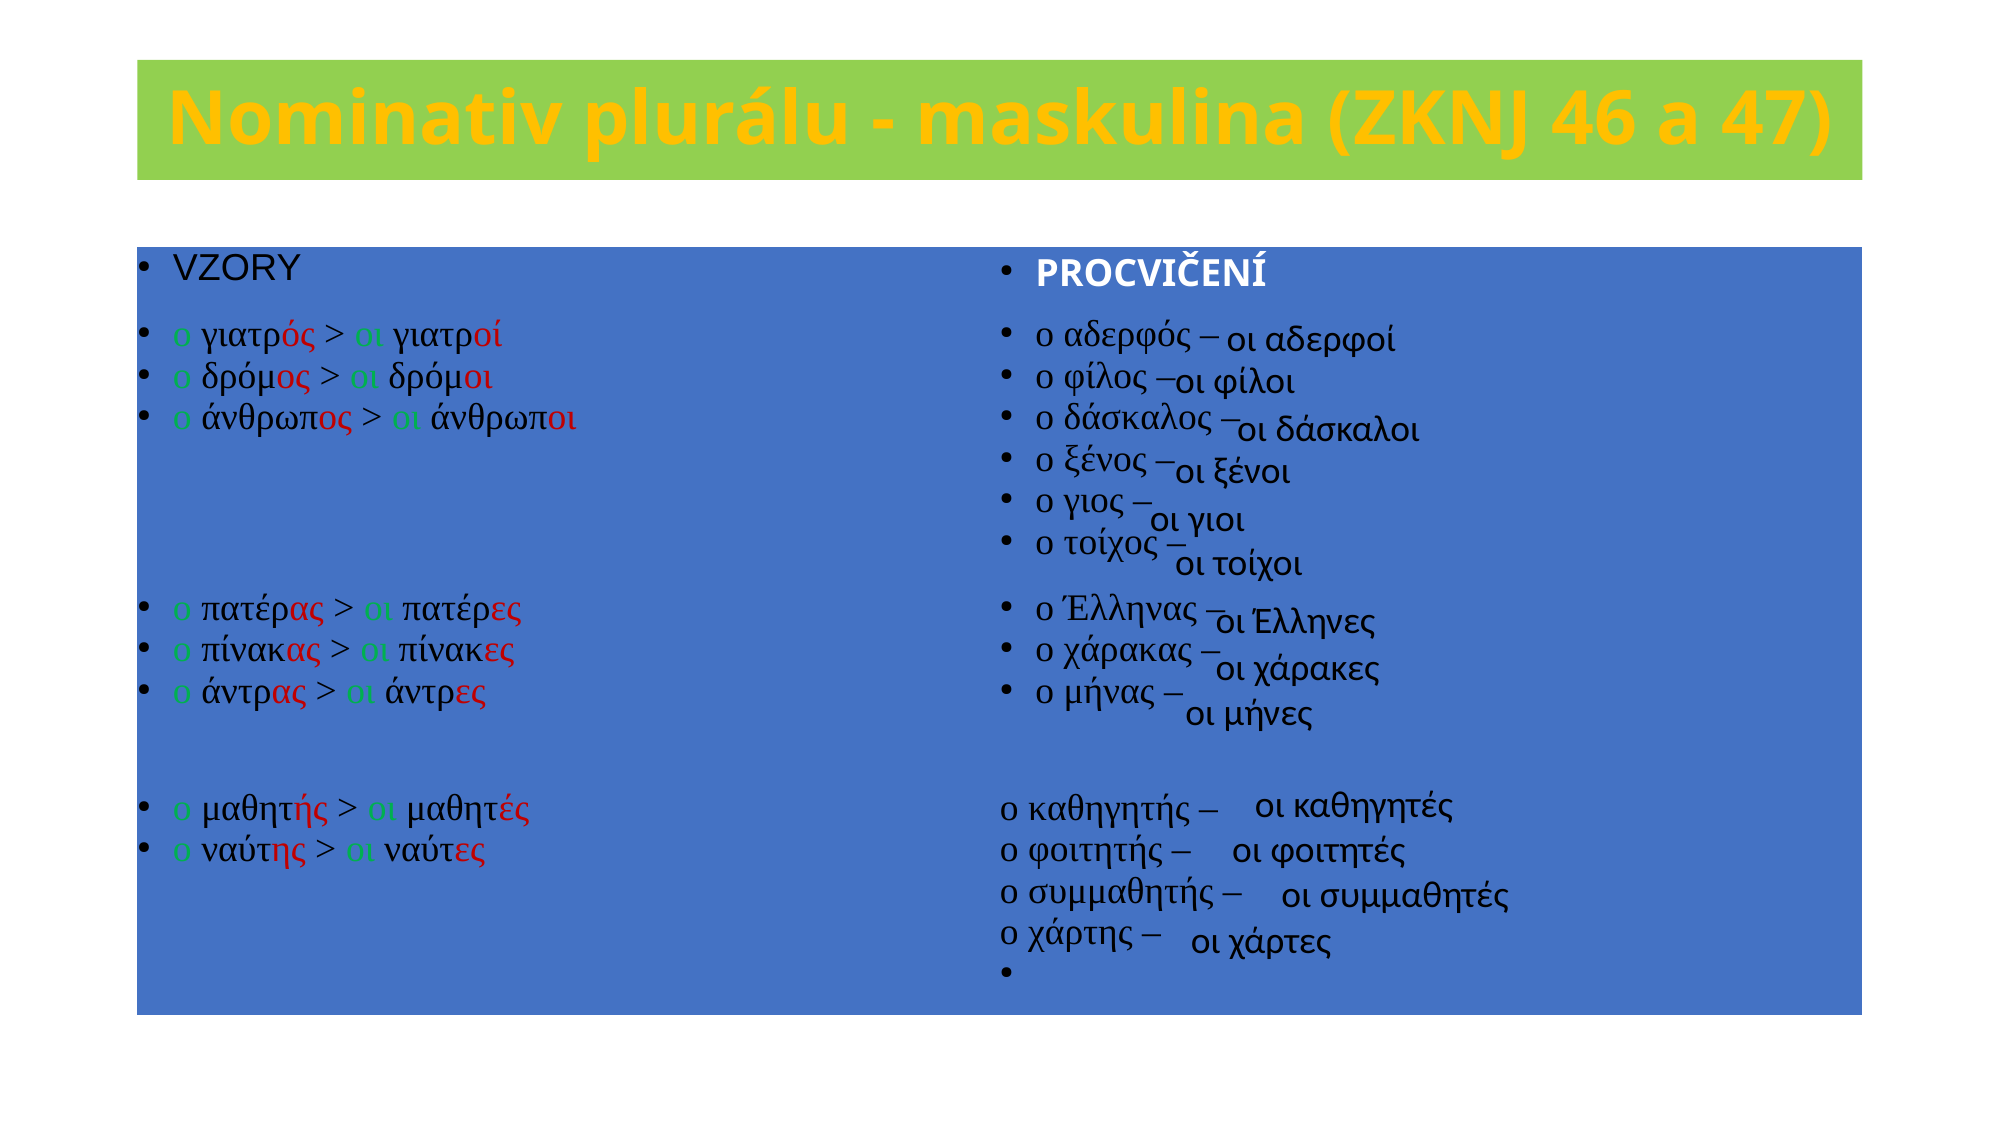

# Nominativ plurálu - maskulina (ZKNJ 46 a 47)
| VZORY | PROCVIČENÍ |
| --- | --- |
| ο γιατρός > οι γιατροί ο δρόμος > οι δρόμοι ο άνθρωπος > οι άνθρωποι | ο αδερφός – ο φίλος – ο δάσκαλος – ο ξένος – ο γιος – ο τοίχος – |
| ο πατέρας > οι πατέρες ο πίνακας > οι πίνακες ο άντρας > οι άντρες | ο Έλληνας – ο χάρακας – ο μήνας – |
| ο μαθητής > οι μαθητές ο ναύτης > οι ναύτες | ο καθηγητής – ο φοιτητής – ο συμμαθητής – ο χάρτης – |
οι αδερφοί
οι φίλοι
οι δάσκαλοι
οι ξένοι
οι γιοι
οι τοίχοι
οι Έλληνες
οι χάρακες
οι μήνες
οι καθηγητές
οι φοιτητές
οι συμμαθητές
οι χάρτες